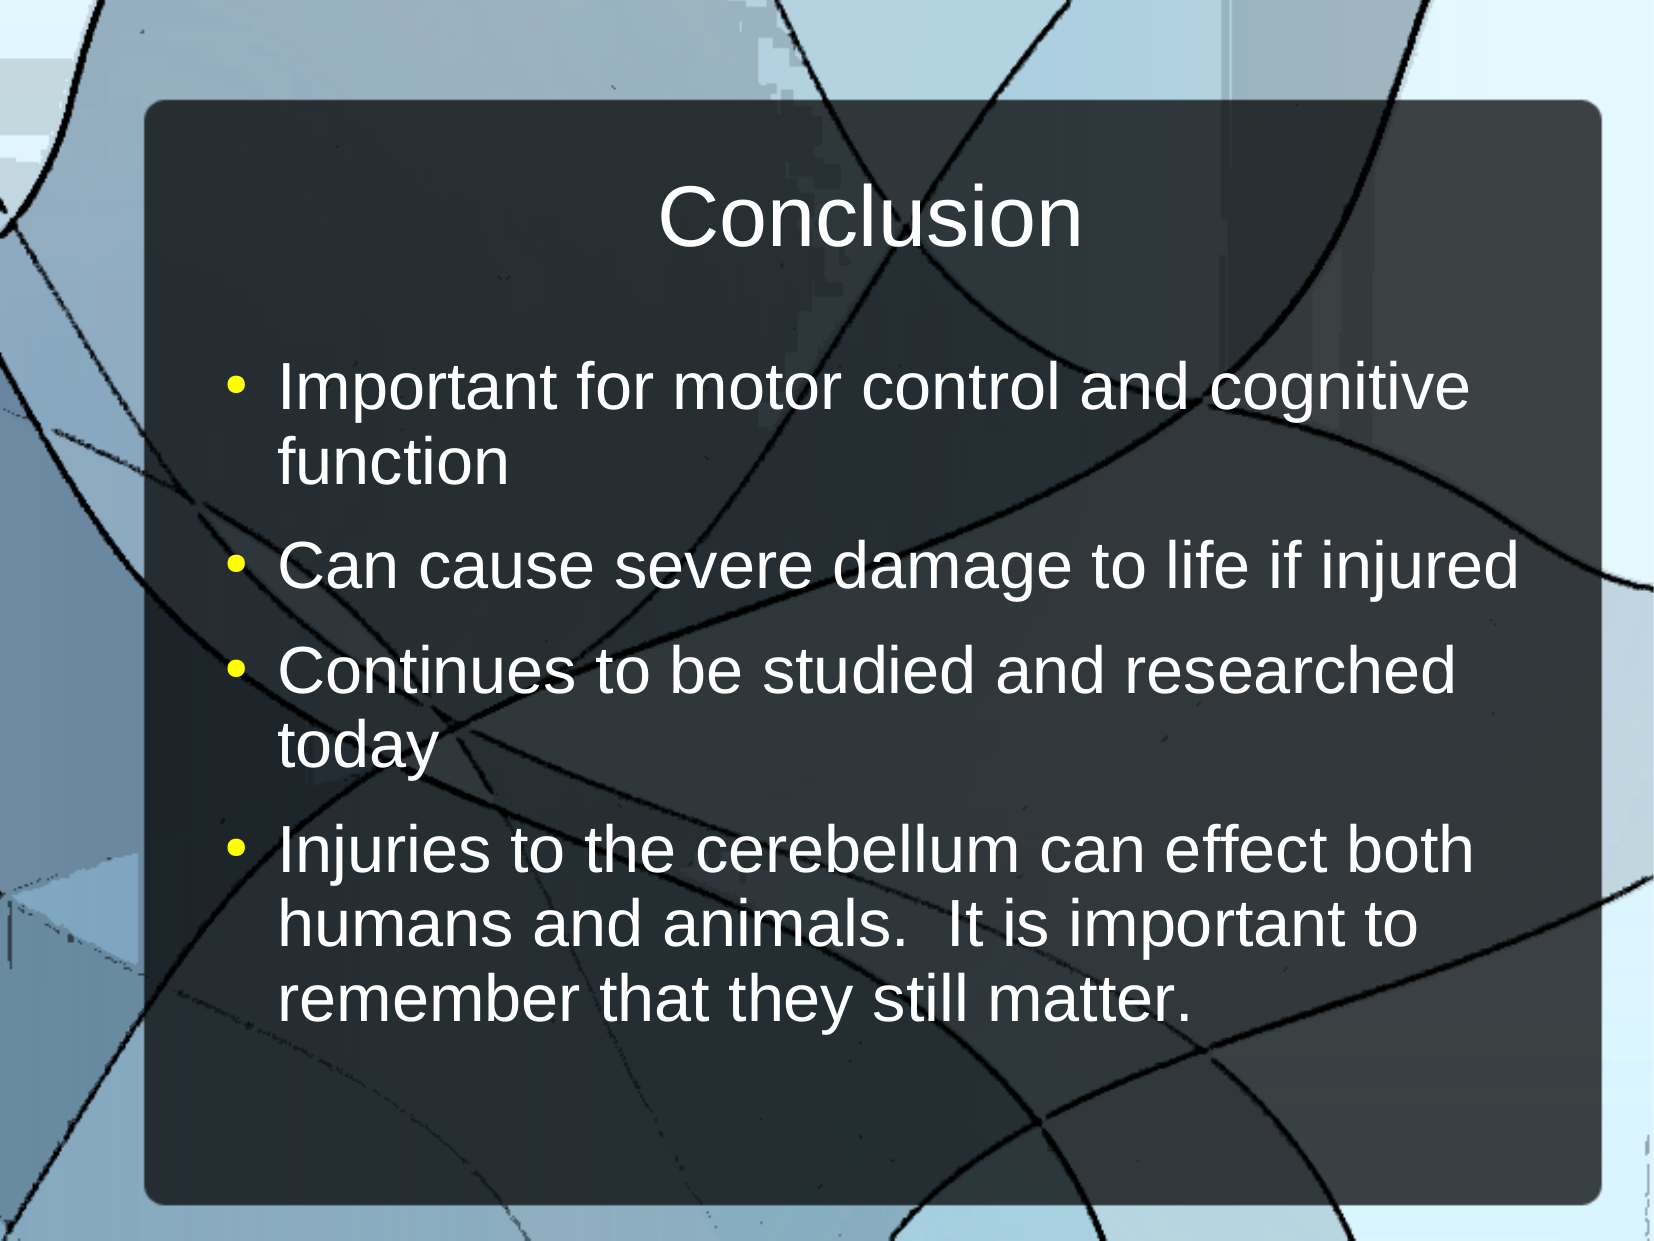

# Conclusion
Important for motor control and cognitive function
Can cause severe damage to life if injured
Continues to be studied and researched today
Injuries to the cerebellum can effect both humans and animals. It is important to remember that they still matter.